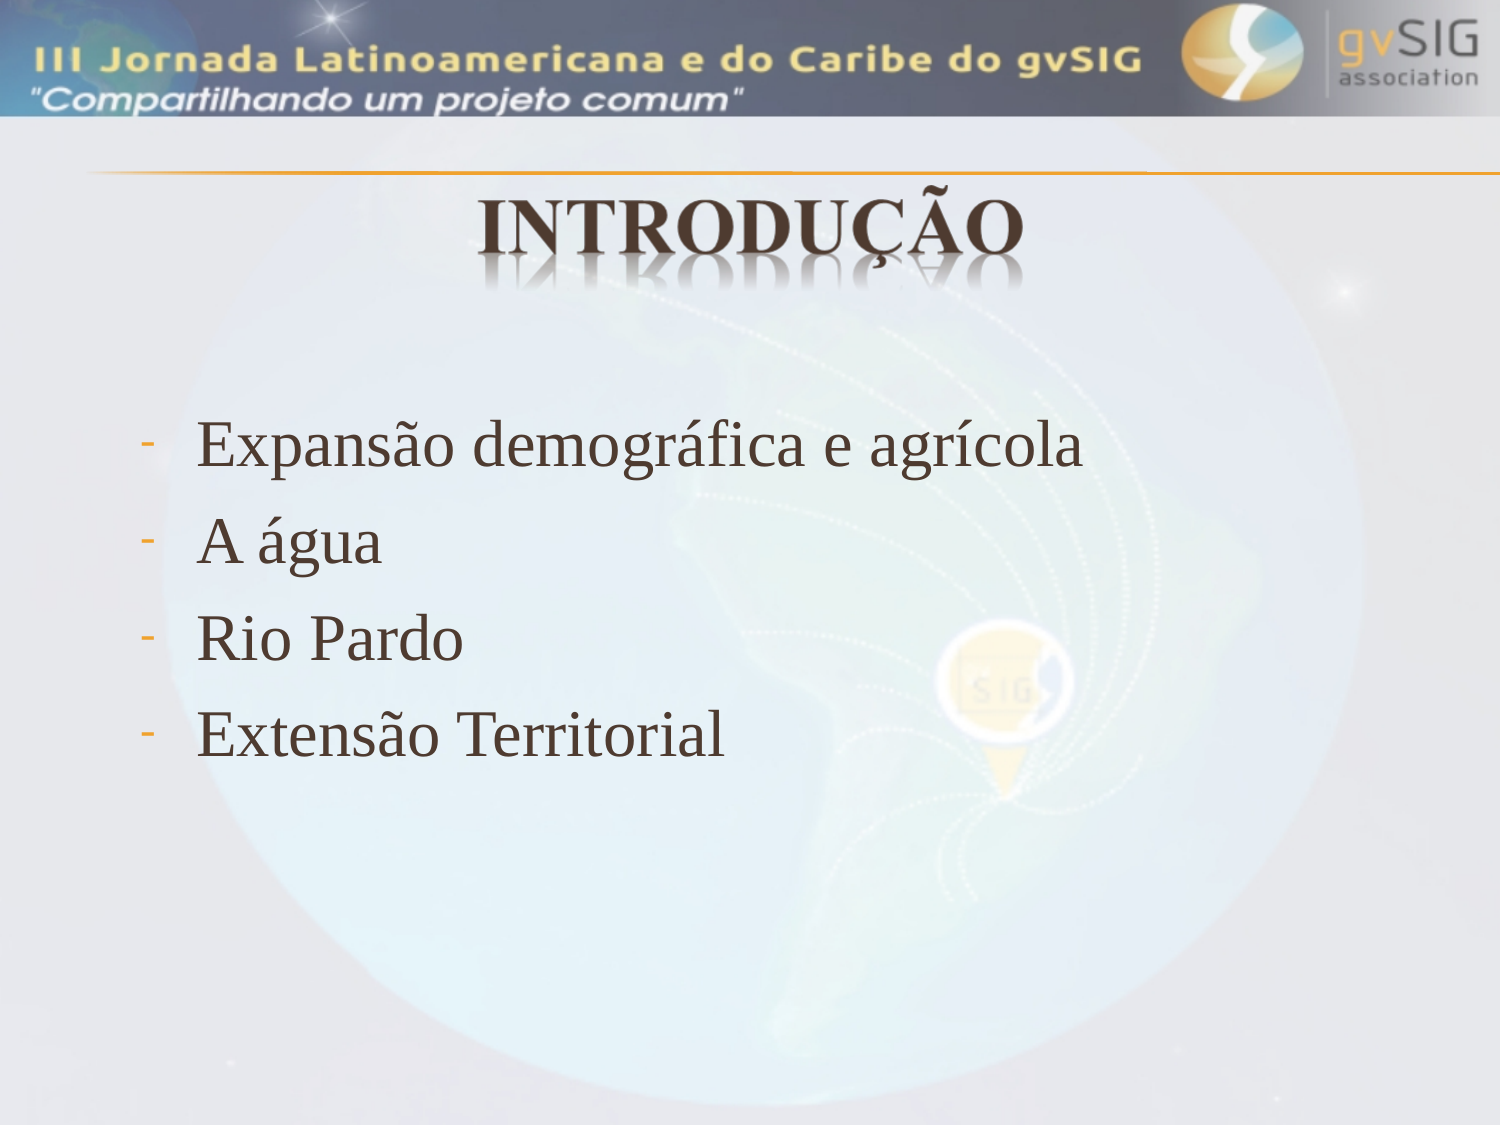

# Expansão demográfica e agrícola
A água
Rio Pardo
Extensão Territorial